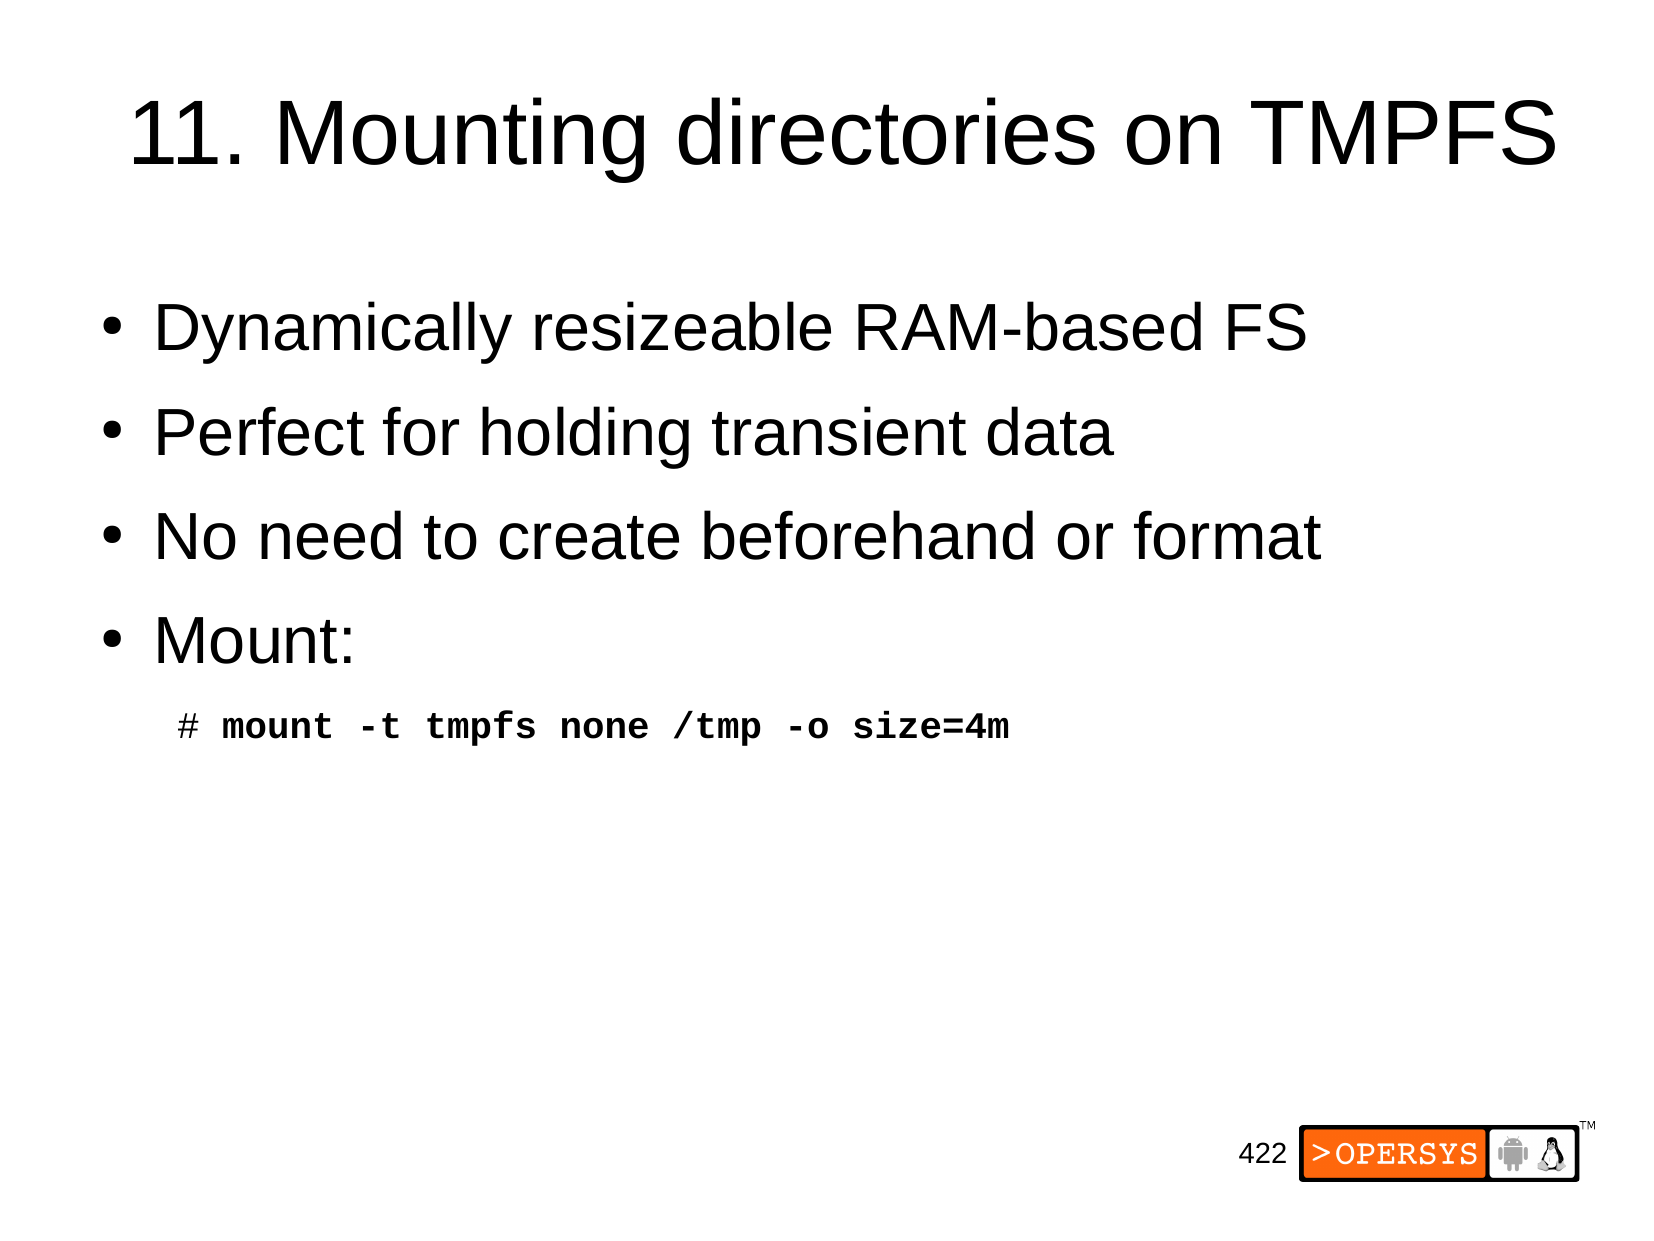

# 11. Mounting directories on TMPFS
Dynamically resizeable RAM-based FS
Perfect for holding transient data
No need to create beforehand or format
Mount:
# mount -t tmpfs none /tmp -o size=4m